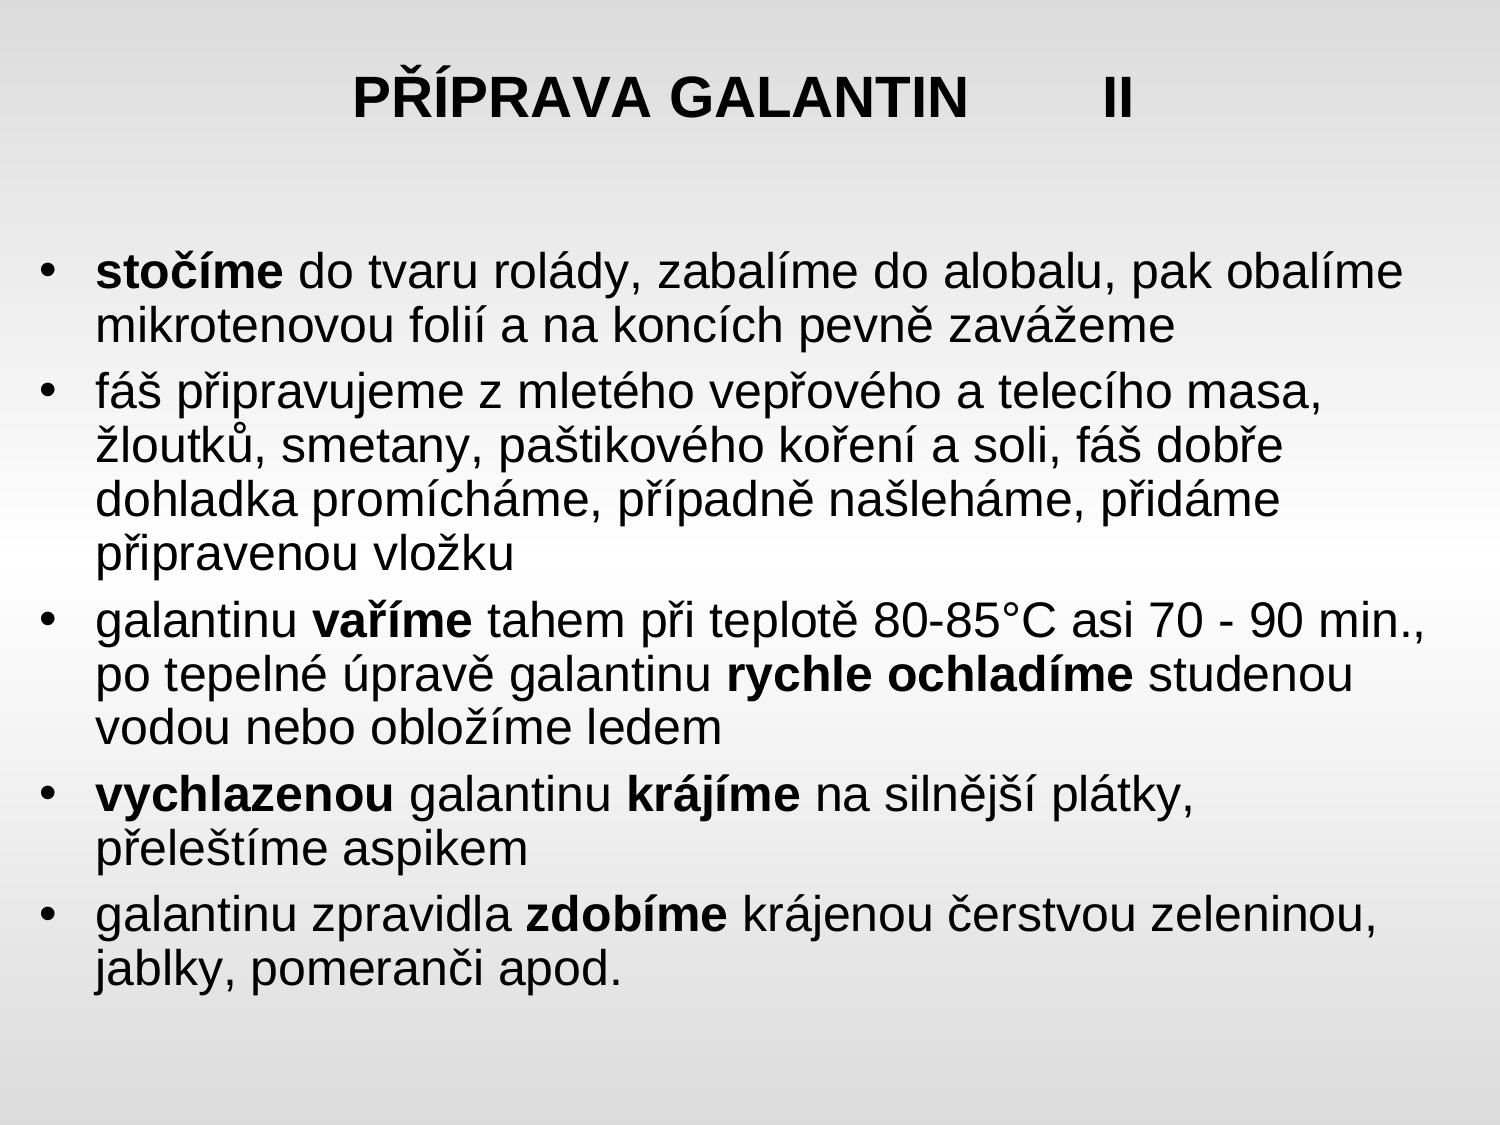

PŘÍPRAVA GALANTIN	II
# stočíme do tvaru rolády, zabalíme do alobalu, pak obalíme mikrotenovou folií a na koncích pevně zavážeme
fáš připravujeme z mletého vepřového a telecího masa, žloutků, smetany, paštikového koření a soli, fáš dobře dohladka promícháme, případně našleháme, přidáme připravenou vložku
galantinu vaříme tahem při teplotě 80-85°C asi 70 - 90 min., po tepelné úpravě galantinu rychle ochladíme studenou vodou nebo obložíme ledem
vychlazenou galantinu krájíme na silnější plátky, přeleštíme aspikem
galantinu zpravidla zdobíme krájenou čerstvou zeleninou, jablky, pomeranči apod.